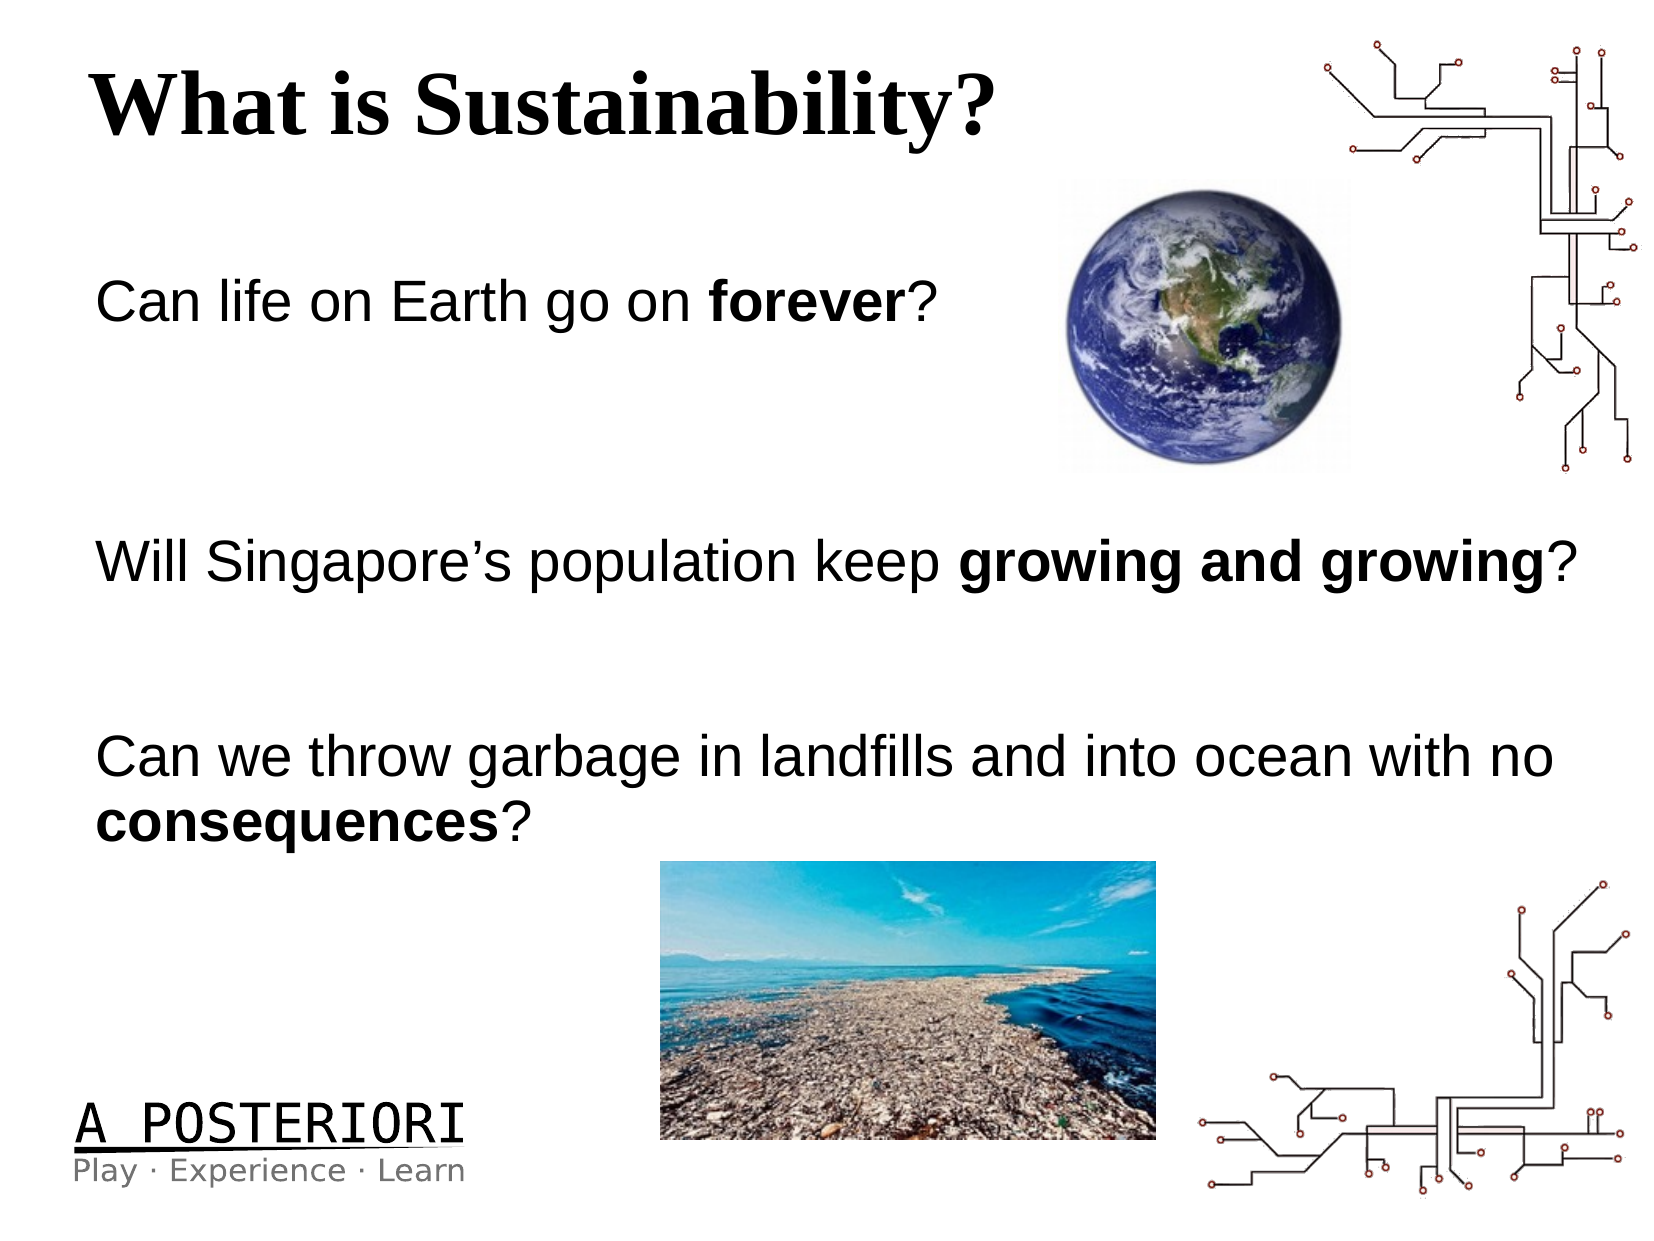

# What is Sustainability?
Can life on Earth go on forever?
Will Singapore’s population keep growing and growing?
Can we throw garbage in landfills and into ocean with no consequences?